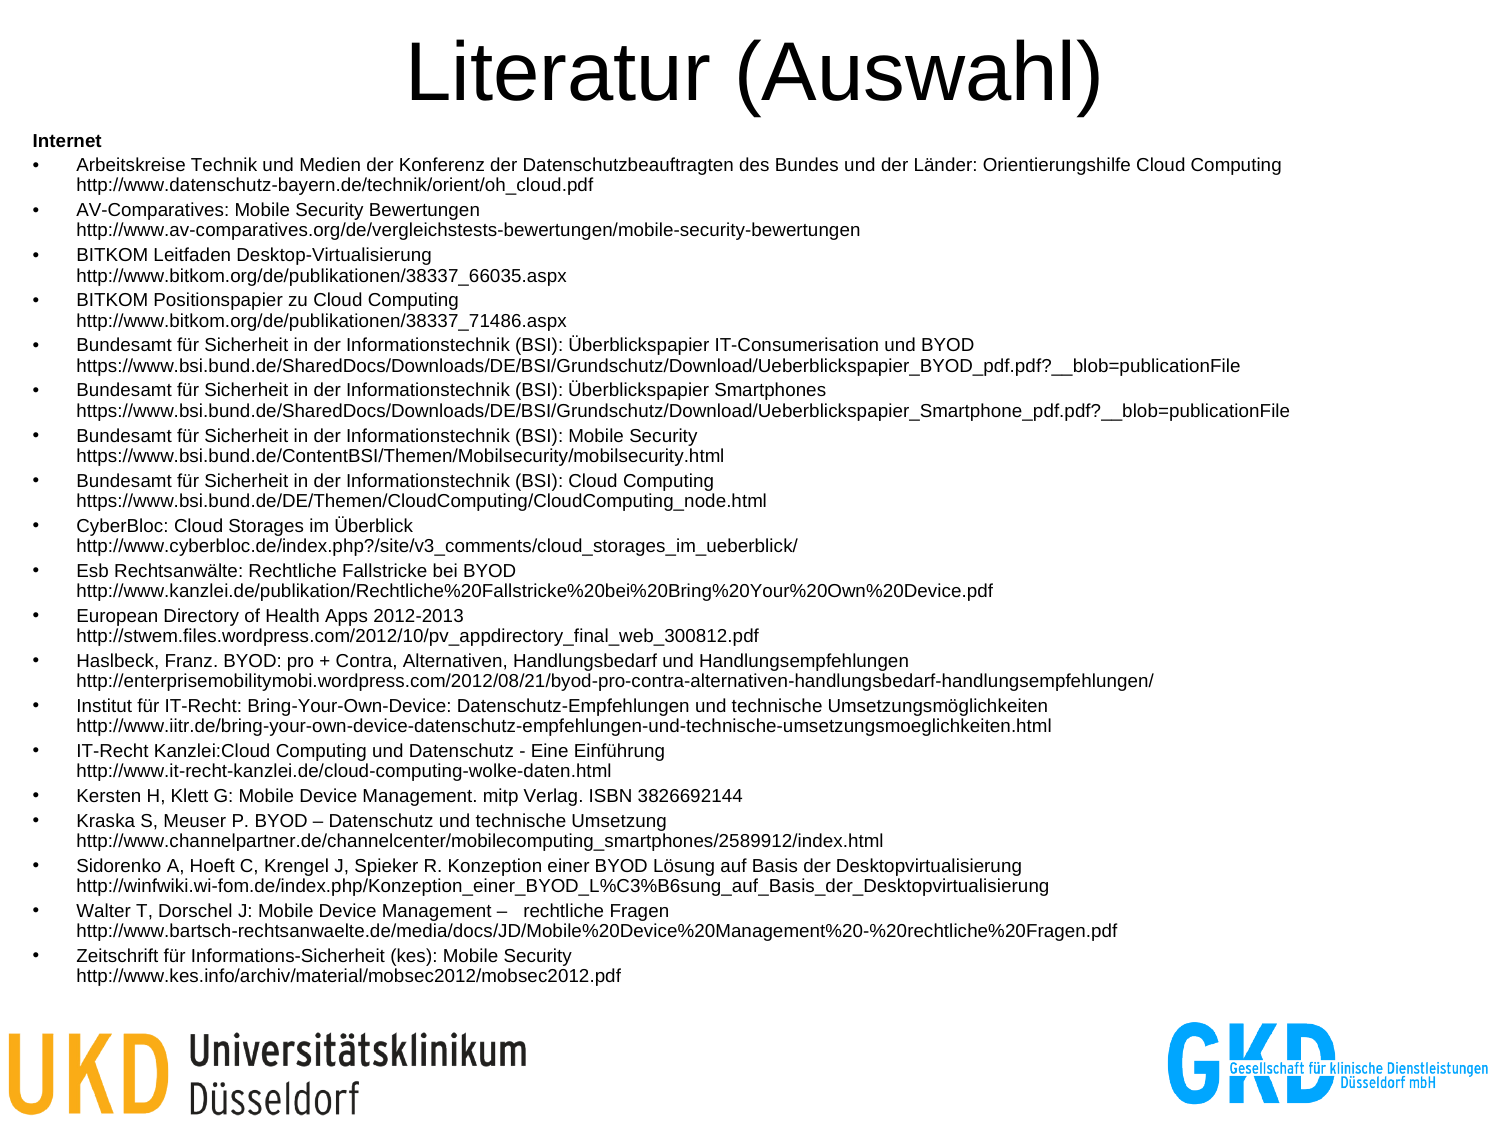

# Literatur (Auswahl)
Internet
Arbeitskreise Technik und Medien der Konferenz der Datenschutzbeauftragten des Bundes und der Länder: Orientierungshilfe Cloud Computing
http://www.datenschutz-bayern.de/technik/orient/oh_cloud.pdf
AV-Comparatives: Mobile Security Bewertungen
http://www.av-comparatives.org/de/vergleichstests-bewertungen/mobile-security-bewertungen
BITKOM Leitfaden Desktop-Virtualisierung
http://www.bitkom.org/de/publikationen/38337_66035.aspx
BITKOM Positionspapier zu Cloud Computing
http://www.bitkom.org/de/publikationen/38337_71486.aspx
Bundesamt für Sicherheit in der Informationstechnik (BSI): Überblickspapier IT-Consumerisation und BYOD
https://www.bsi.bund.de/SharedDocs/Downloads/DE/BSI/Grundschutz/Download/Ueberblickspapier_BYOD_pdf.pdf?__blob=publicationFile
Bundesamt für Sicherheit in der Informationstechnik (BSI): Überblickspapier Smartphones
https://www.bsi.bund.de/SharedDocs/Downloads/DE/BSI/Grundschutz/Download/Ueberblickspapier_Smartphone_pdf.pdf?__blob=publicationFile
Bundesamt für Sicherheit in der Informationstechnik (BSI): Mobile Security
https://www.bsi.bund.de/ContentBSI/Themen/Mobilsecurity/mobilsecurity.html
Bundesamt für Sicherheit in der Informationstechnik (BSI): Cloud Computing
https://www.bsi.bund.de/DE/Themen/CloudComputing/CloudComputing_node.html
CyberBloc: Cloud Storages im Überblick
http://www.cyberbloc.de/index.php?/site/v3_comments/cloud_storages_im_ueberblick/
Esb Rechtsanwälte: Rechtliche Fallstricke bei BYOD
http://www.kanzlei.de/publikation/Rechtliche%20Fallstricke%20bei%20Bring%20Your%20Own%20Device.pdf
European Directory of Health Apps 2012-2013
http://stwem.files.wordpress.com/2012/10/pv_appdirectory_final_web_300812.pdf
Haslbeck, Franz. BYOD: pro + Contra, Alternativen, Handlungsbedarf und Handlungsempfehlungen
http://enterprisemobilitymobi.wordpress.com/2012/08/21/byod-pro-contra-alternativen-handlungsbedarf-handlungsempfehlungen/
Institut für IT-Recht: Bring-Your-Own-Device: Datenschutz-Empfehlungen und technische Umsetzungsmöglichkeiten
http://www.iitr.de/bring-your-own-device-datenschutz-empfehlungen-und-technische-umsetzungsmoeglichkeiten.html
IT-Recht Kanzlei:Cloud Computing und Datenschutz - Eine Einführung
http://www.it-recht-kanzlei.de/cloud-computing-wolke-daten.html
Kersten H, Klett G: Mobile Device Management. mitp Verlag. ISBN 3826692144
Kraska S, Meuser P. BYOD – Datenschutz und technische Umsetzung
http://www.channelpartner.de/channelcenter/mobilecomputing_smartphones/2589912/index.html
Sidorenko A, Hoeft C, Krengel J, Spieker R. Konzeption einer BYOD Lösung auf Basis der Desktopvirtualisierung
http://winfwiki.wi-fom.de/index.php/Konzeption_einer_BYOD_L%C3%B6sung_auf_Basis_der_Desktopvirtualisierung
Walter T, Dorschel J: Mobile Device Management – rechtliche Fragen
http://www.bartsch-rechtsanwaelte.de/media/docs/JD/Mobile%20Device%20Management%20-%20rechtliche%20Fragen.pdf
Zeitschrift für Informations-Sicherheit (kes): Mobile Security
http://www.kes.info/archiv/material/mobsec2012/mobsec2012.pdf